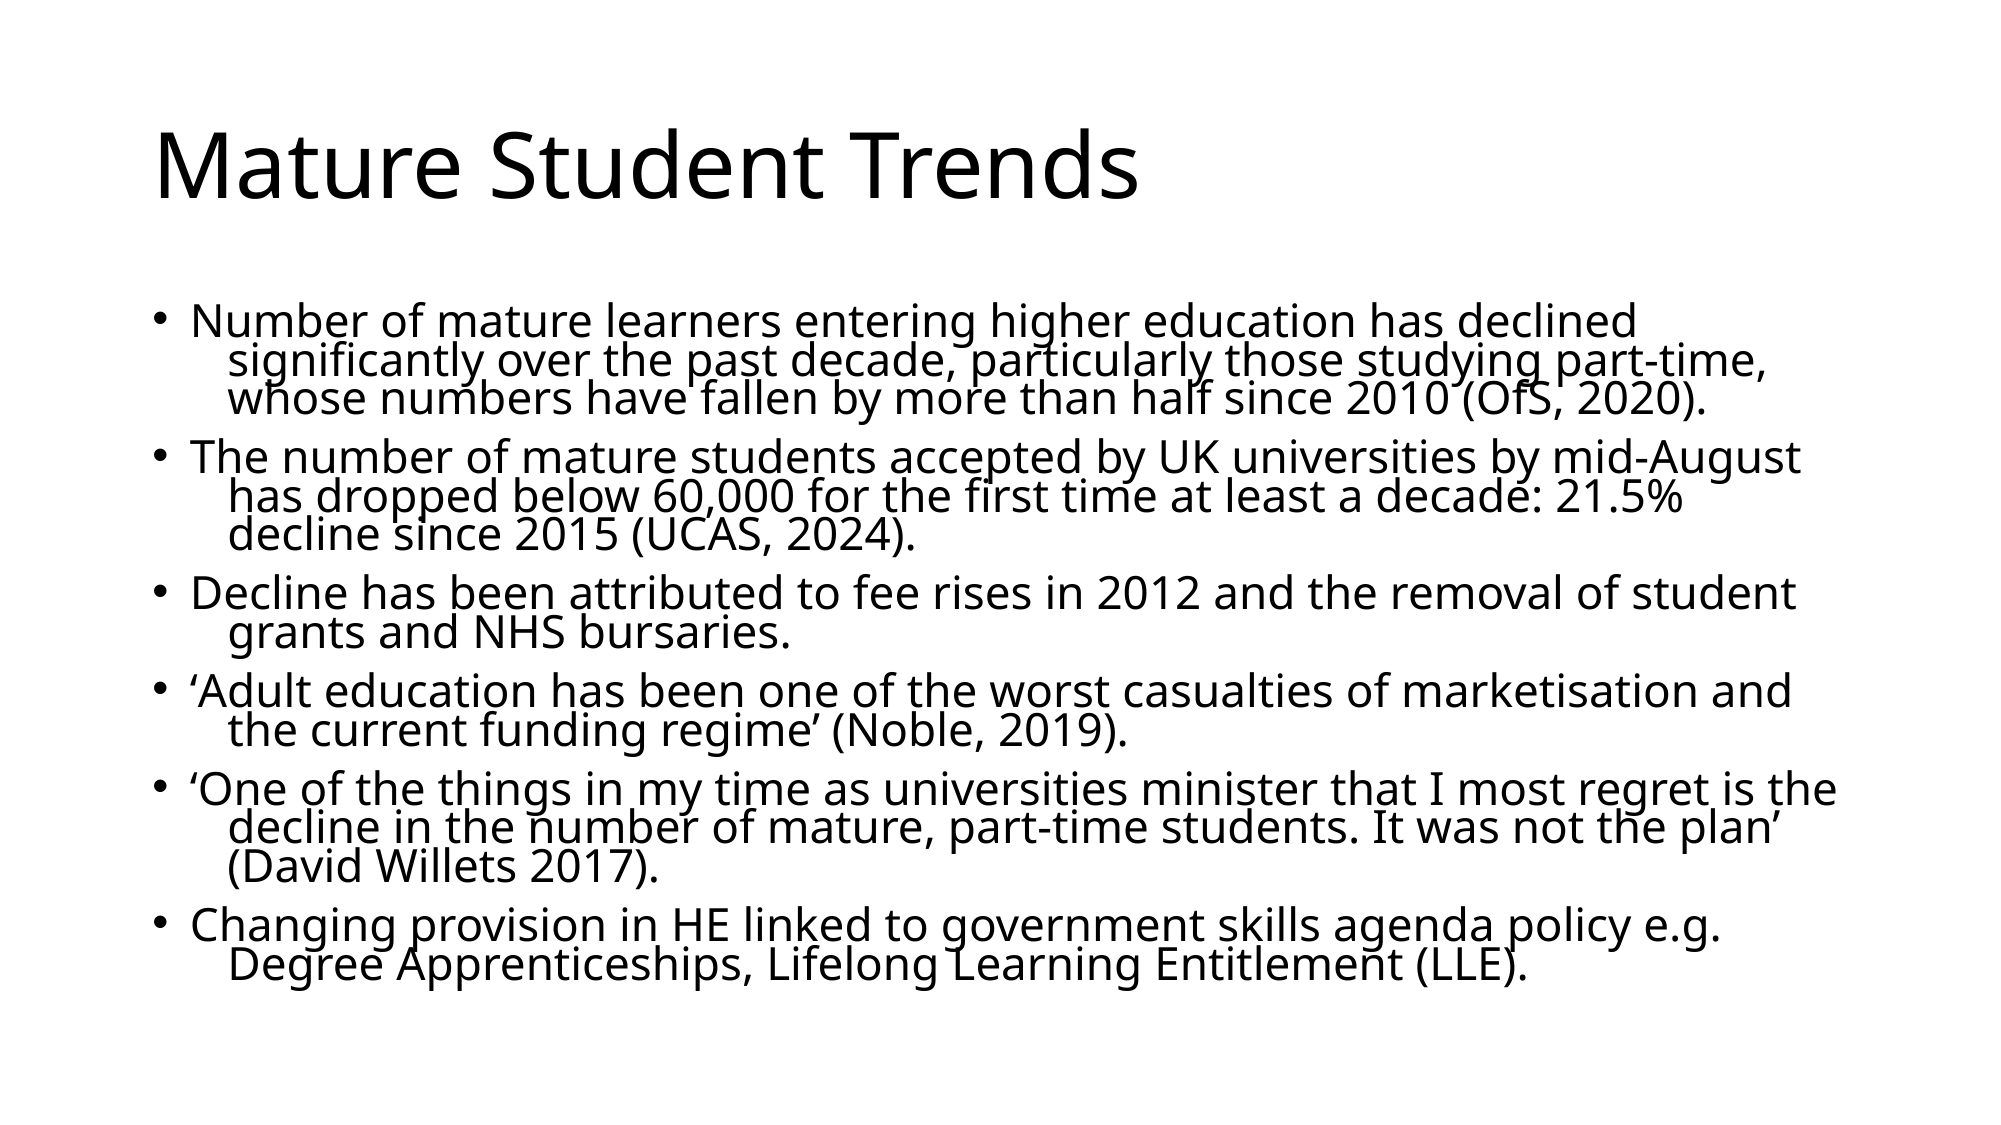

# Mature Student Trends
Number of mature learners entering higher education has declined significantly over the past decade, particularly those studying part-time, whose numbers have fallen by more than half since 2010 (OfS, 2020).
The number of mature students accepted by UK universities by mid-August has dropped below 60,000 for the first time at least a decade: 21.5% decline since 2015 (UCAS, 2024).
Decline has been attributed to fee rises in 2012 and the removal of student grants and NHS bursaries.
‘Adult education has been one of the worst casualties of marketisation and the current funding regime’ (Noble, 2019).
‘One of the things in my time as universities minister that I most regret is the decline in the number of mature, part-time students. It was not the plan’ (David Willets 2017).
Changing provision in HE linked to government skills agenda policy e.g. Degree Apprenticeships, Lifelong Learning Entitlement (LLE).